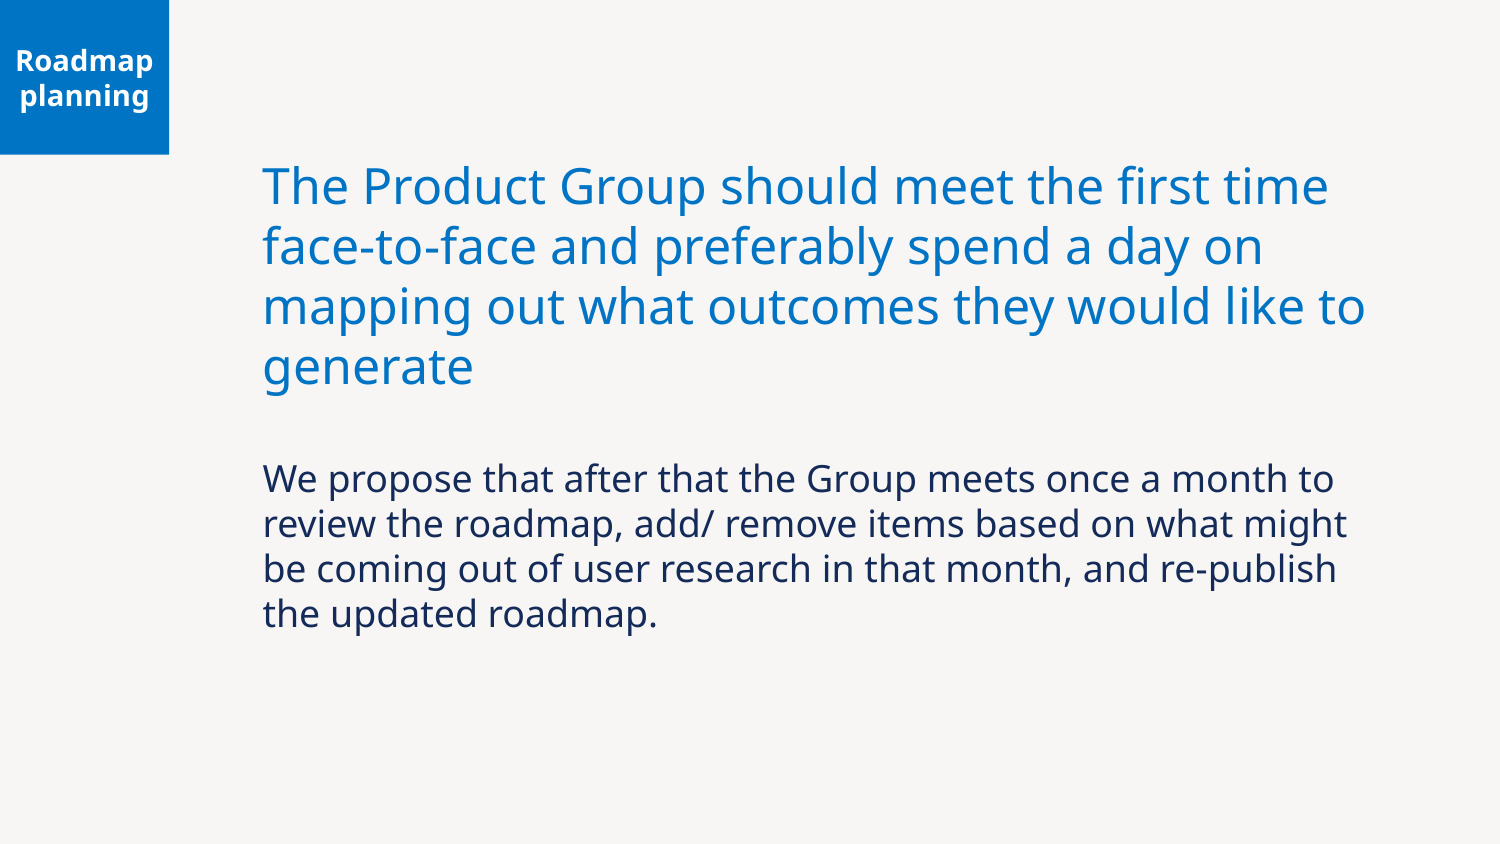

Roadmap planning
# The Product Group should meet the first time face-to-face and preferably spend a day on mapping out what outcomes they would like to generate We propose that after that the Group meets once a month to review the roadmap, add/ remove items based on what might be coming out of user research in that month, and re-publish the updated roadmap.